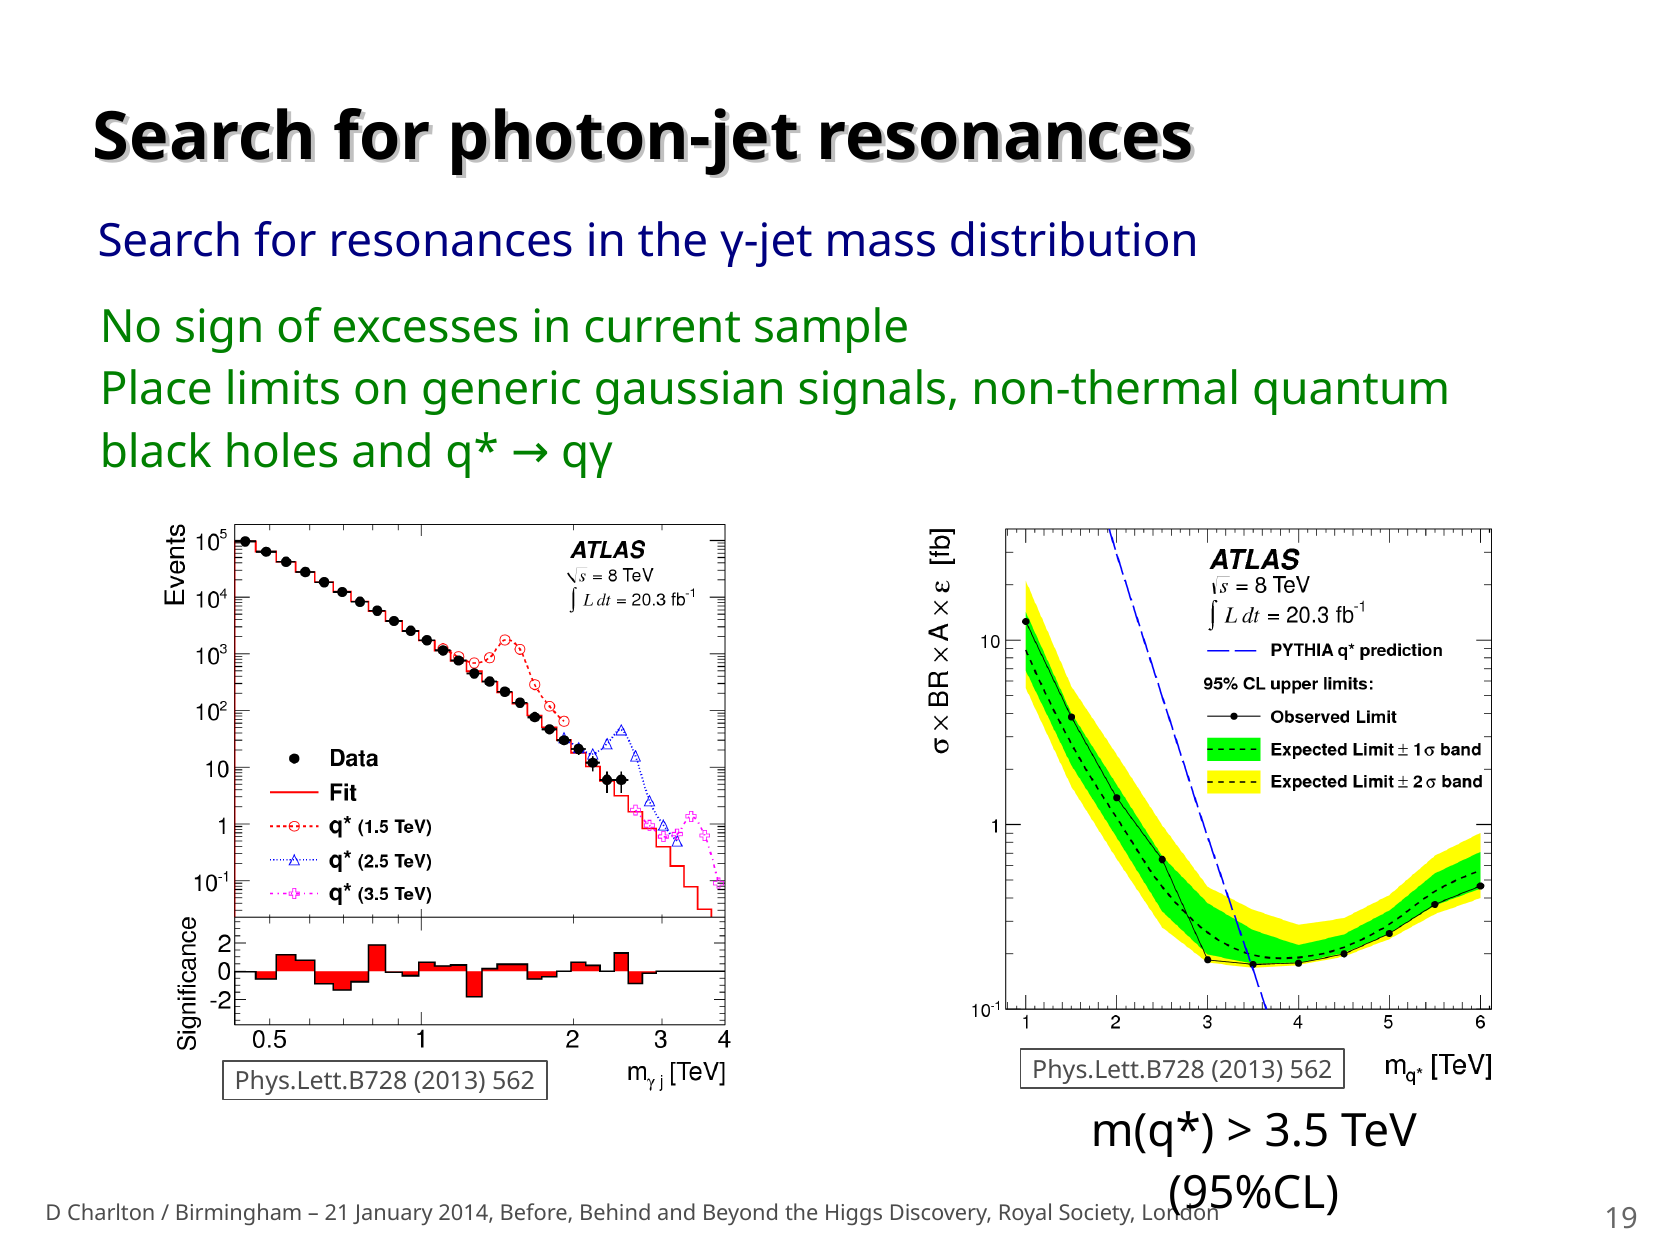

Search for photon-jet resonances
Search for resonances in the γ-jet mass distribution
No sign of excesses in current sample
Place limits on generic gaussian signals, non-thermal quantum black holes and q* → qγ
Phys.Lett.B728 (2013) 562
m(q*) > 3.5 TeV (95%CL)
Phys.Lett.B728 (2013) 562